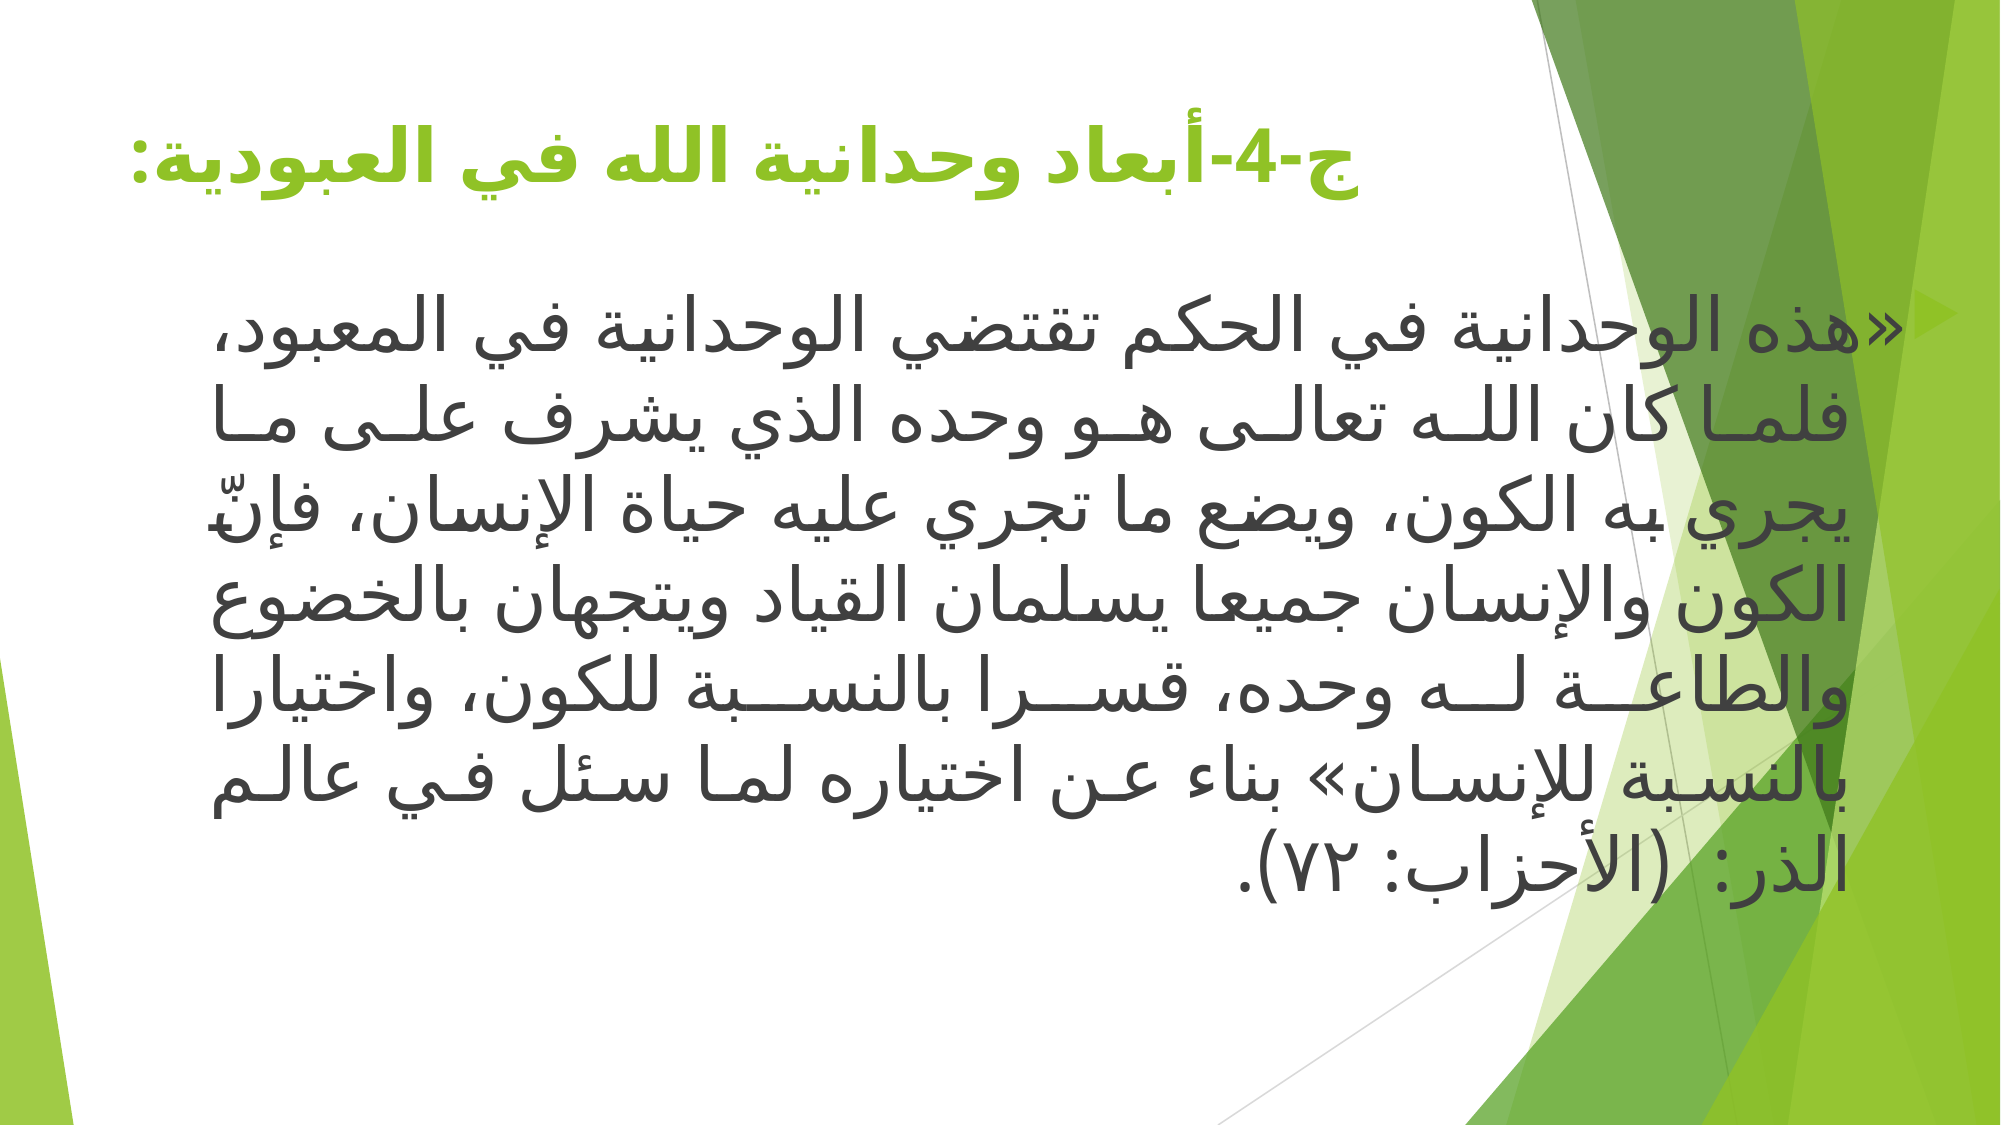

# ج-4-أبعاد وحدانية الله في العبودية:
«هذه الوحدانية في الحكم تقتضي الوحدانية في المعبود، فلما كان الله تعالى هو وحده الذي يشرف على ما يجري به الكون، ويضع ما تجري عليه حياة الإنسان، فإنّ الكون والإنسان جميعا يسلمان القياد ويتجهان بالخضوع والطاعة له وحده، قسرا بالنسبة للكون، واختيارا بالنسبة للإنسان» بناء عن اختياره لما سئل في عالم الذر: (الأحزاب: ٧٢).